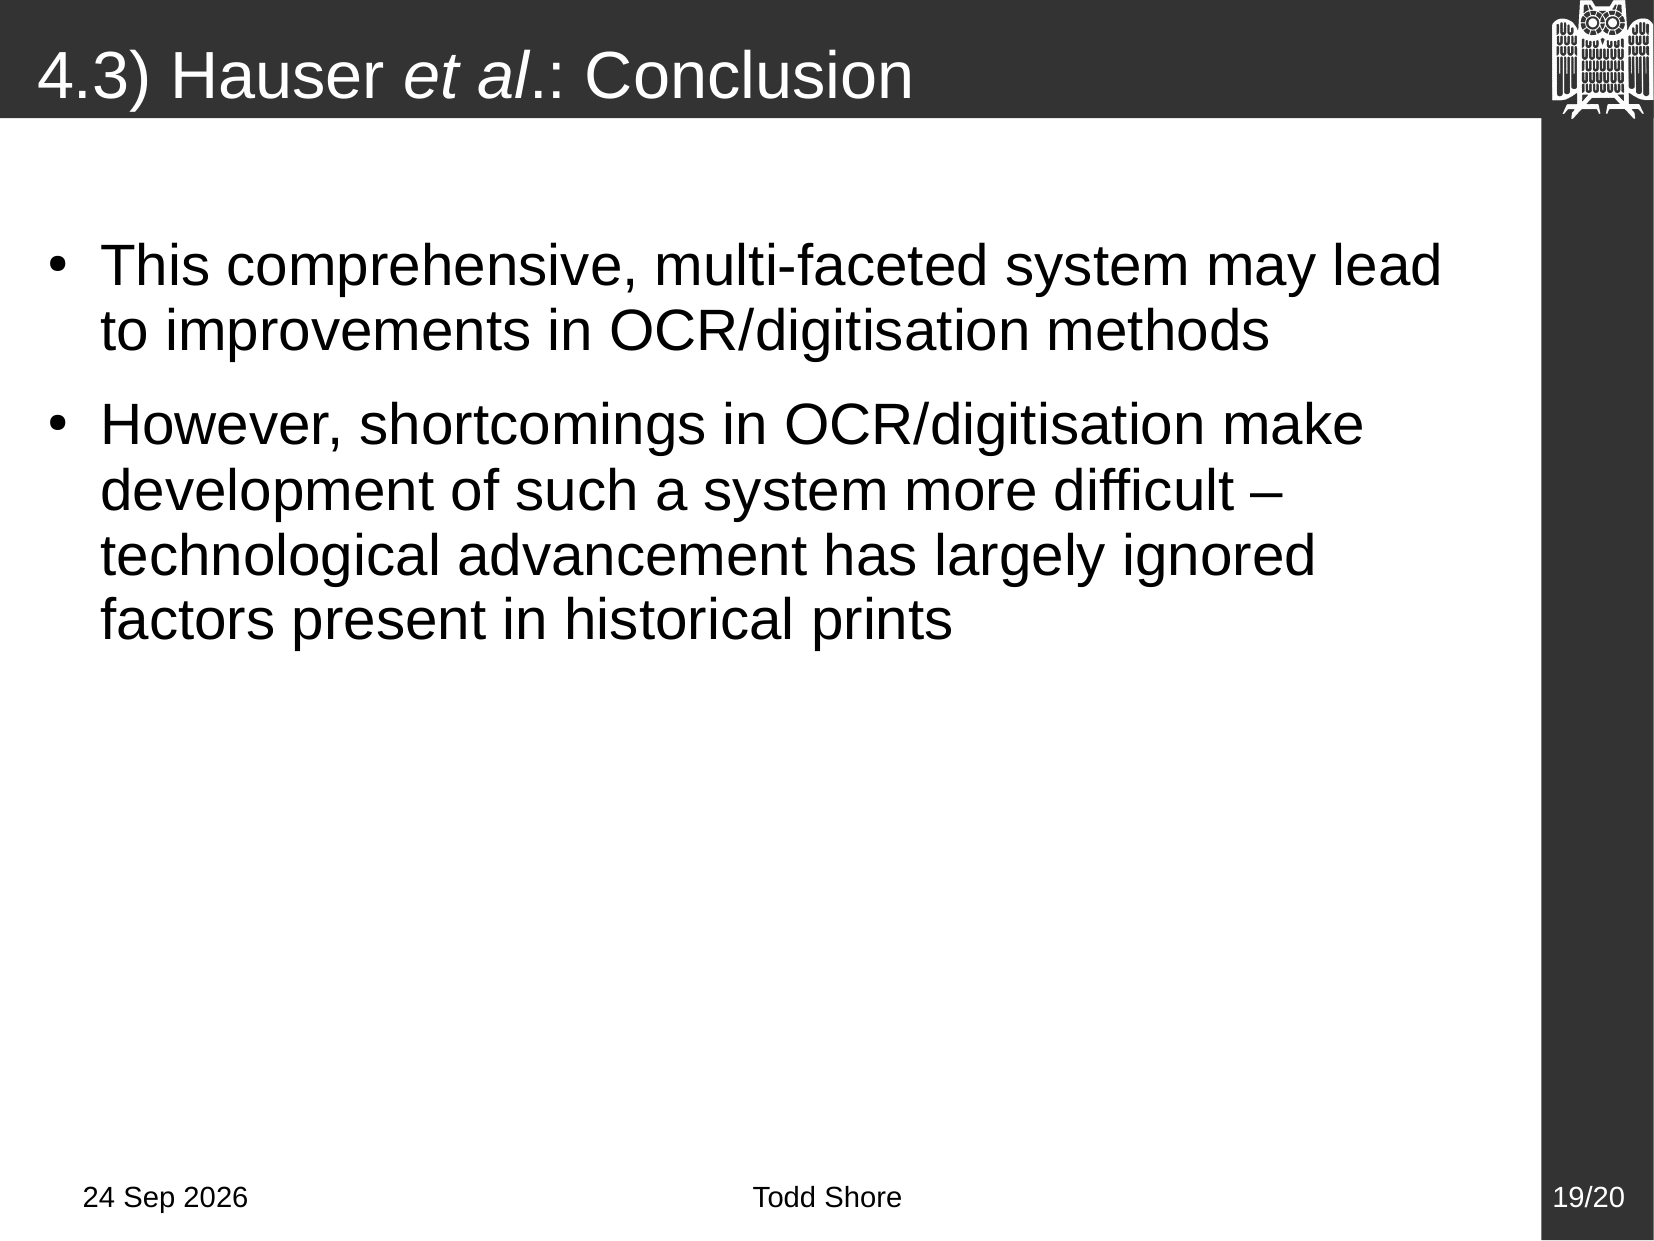

4.3) Hauser et al.: Conclusion
# This comprehensive, multi-faceted system may lead to improvements in OCR/digitisation methods
However, shortcomings in OCR/digitisation make development of such a system more difficult – technological advancement has largely ignored factors present in historical prints
19